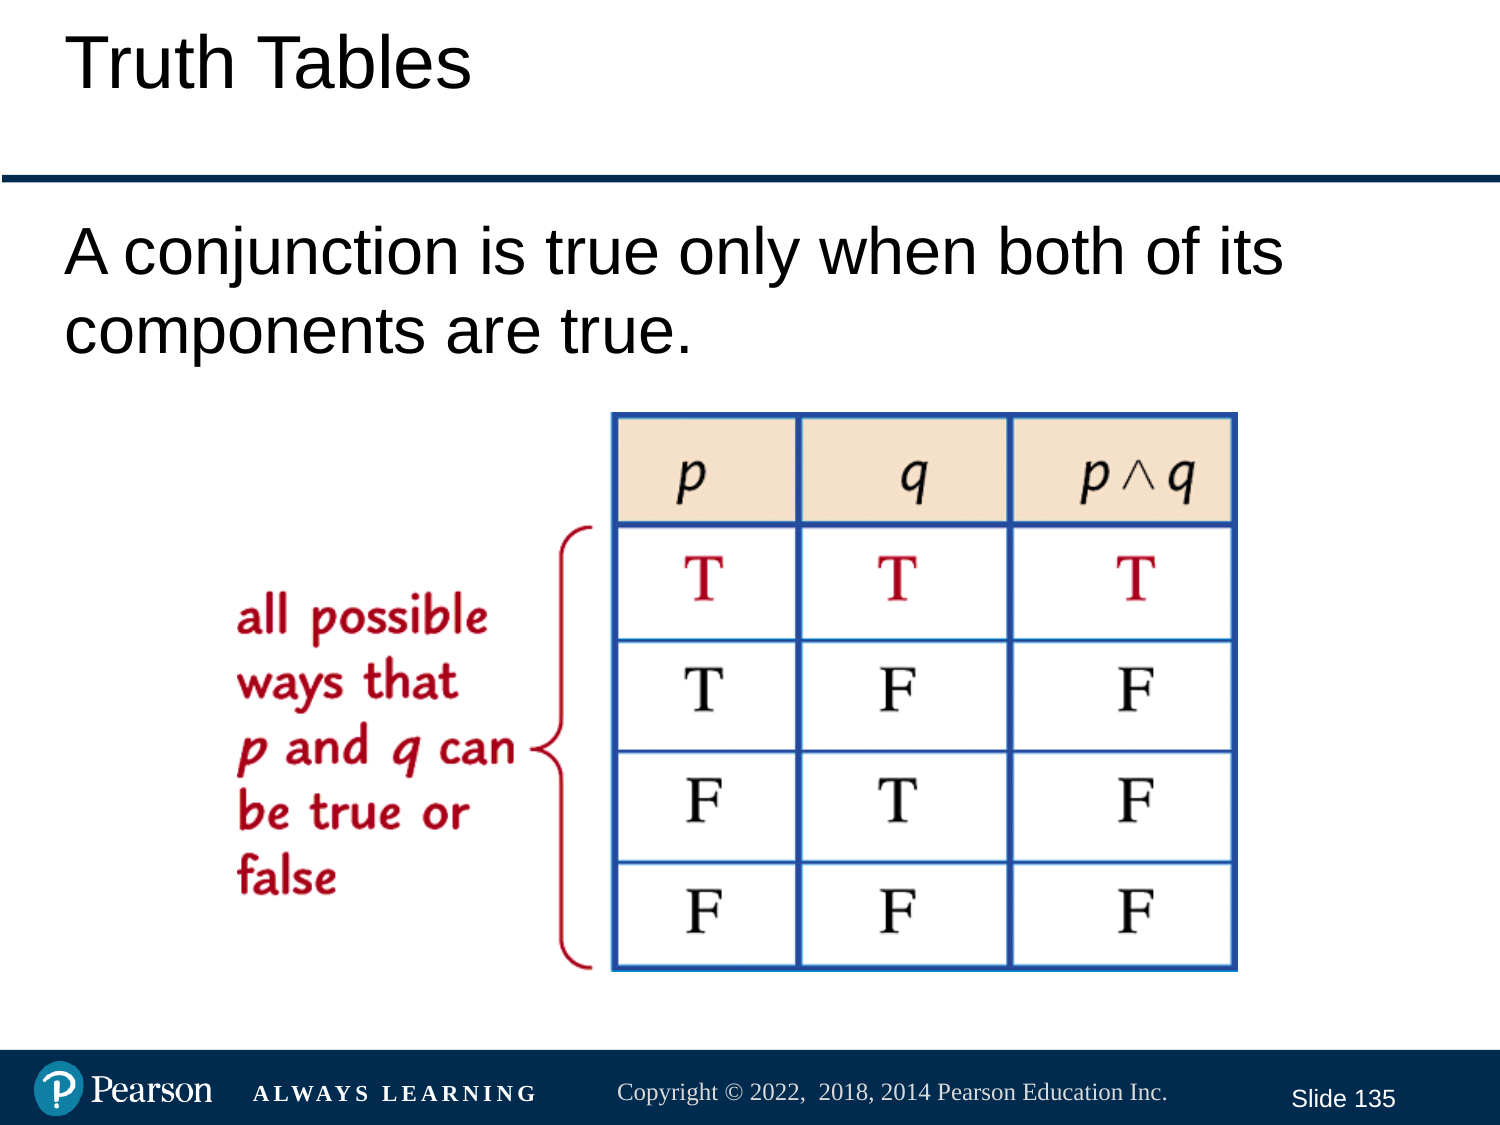

# Truth Tables
A conjunction is true only when both of its components are true.